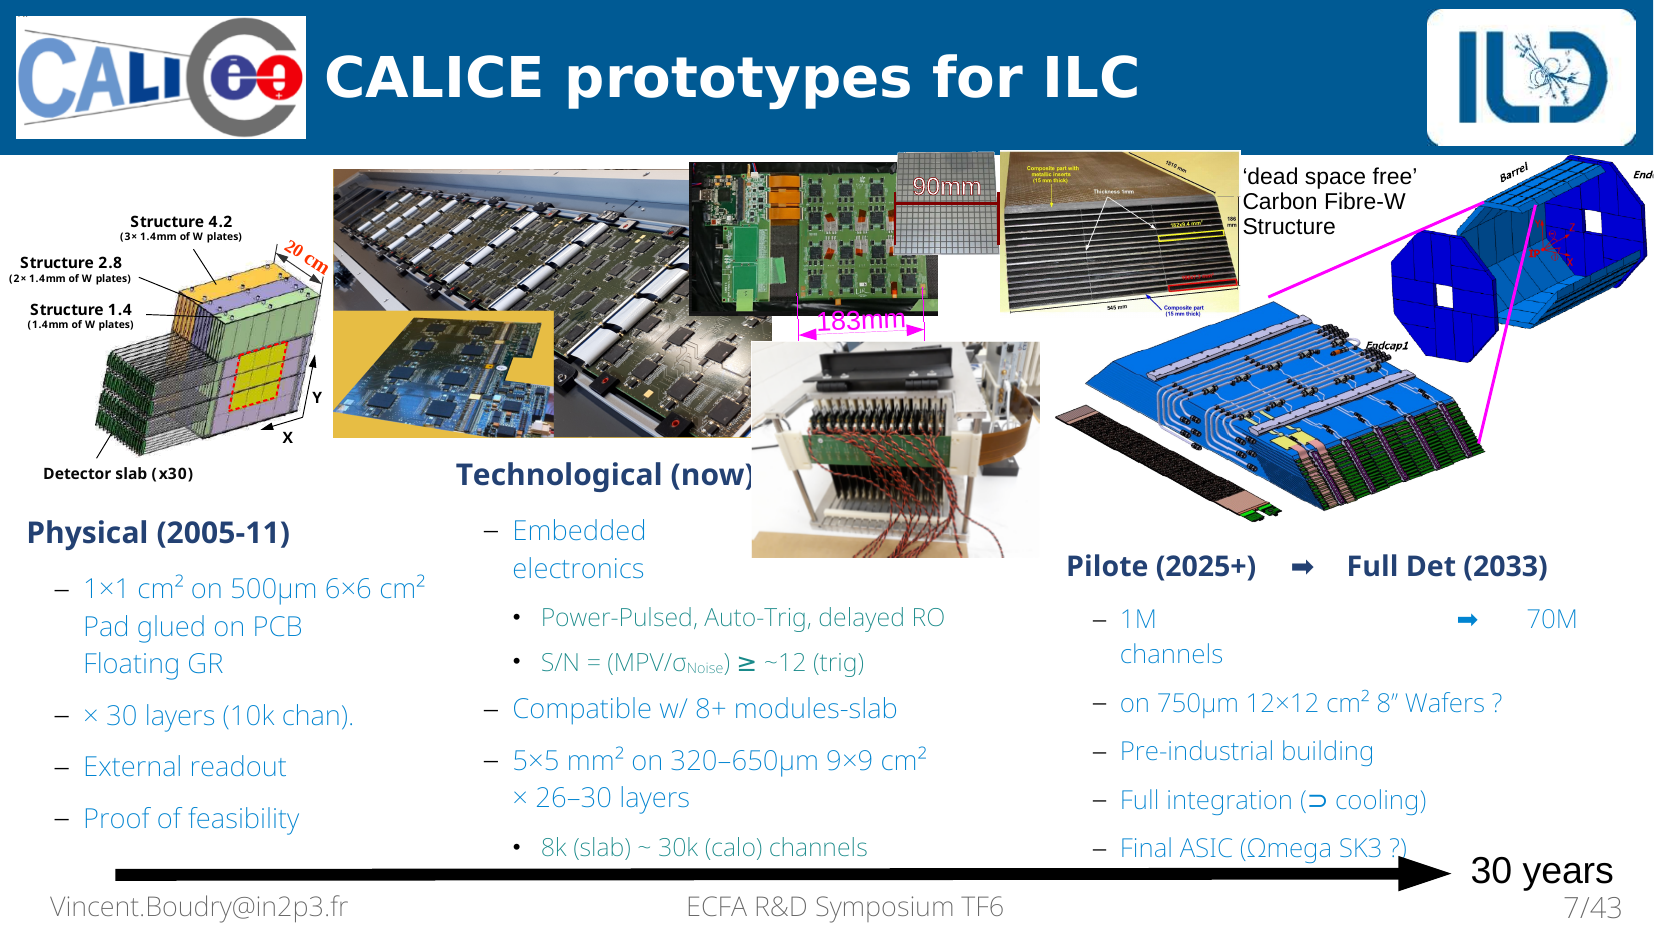

# CALICE prototypes for ILC
‘dead space free’
Carbon Fibre-W
Structure
Technological (now)
Embedded
electronics
Power-Pulsed, Auto-Trig, delayed RO
S/N = (MPV/σNoise) ≥ ~12 (trig)
Compatible w/ 8+ modules-slab
5×5 mm² on 320–650μm 9×9 cm²
× 26–30 layers
8k (slab) ~ 30k (calo) channels
Physical (2005-11)
1×1 cm² on 500μm 6×6 cm²
Pad glued on PCB
Floating GR
× 30 layers (10k chan).
External readout
Proof of feasibility
Pilote (2025+) 	➡︎ 	Full Det (2033)
1M 				 	 	➡	︎ 70M channels
on 750μm 12×12 cm² 8’’ Wafers ?
Pre-industrial building
Full integration (⊃ cooling)
Final ASIC (Ωmega SK3 ?)
30 years
Vincent.Boudry@in2p3.fr
ECFA R&D Symposium TF6
7